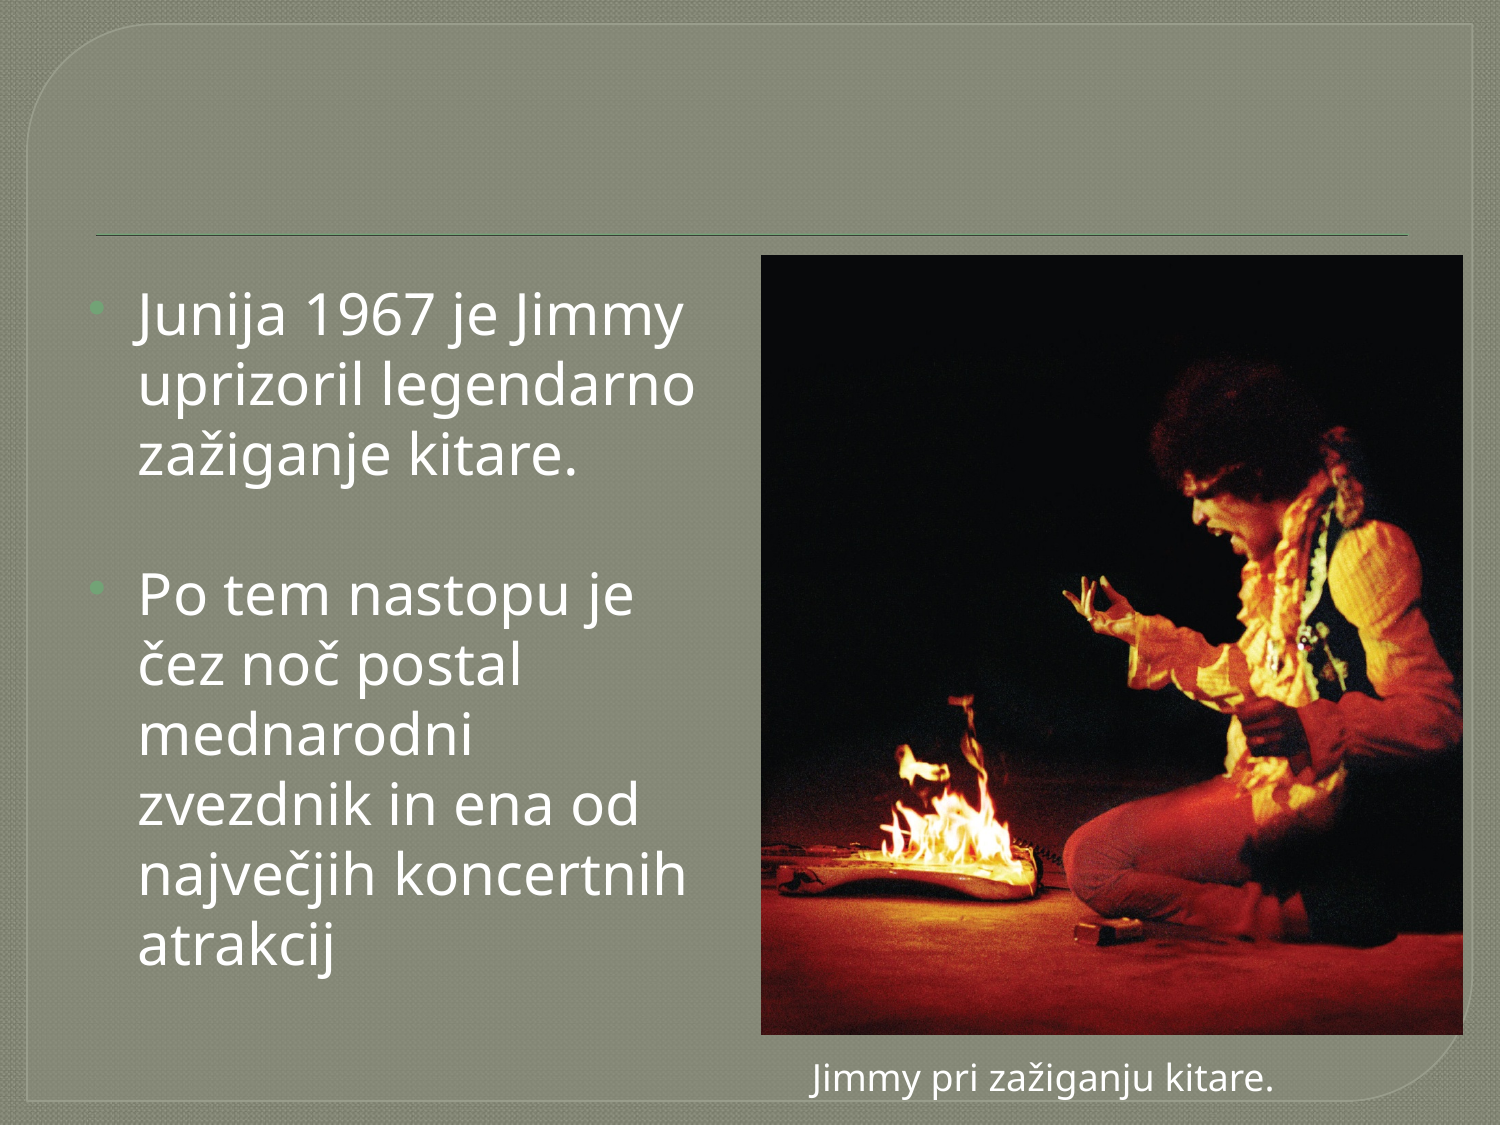

#
Junija 1967 je Jimmy uprizoril legendarno zažiganje kitare.
Po tem nastopu je čez noč postal mednarodni zvezdnik in ena od največjih koncertnih atrakcij
Jimmy pri zažiganju kitare.